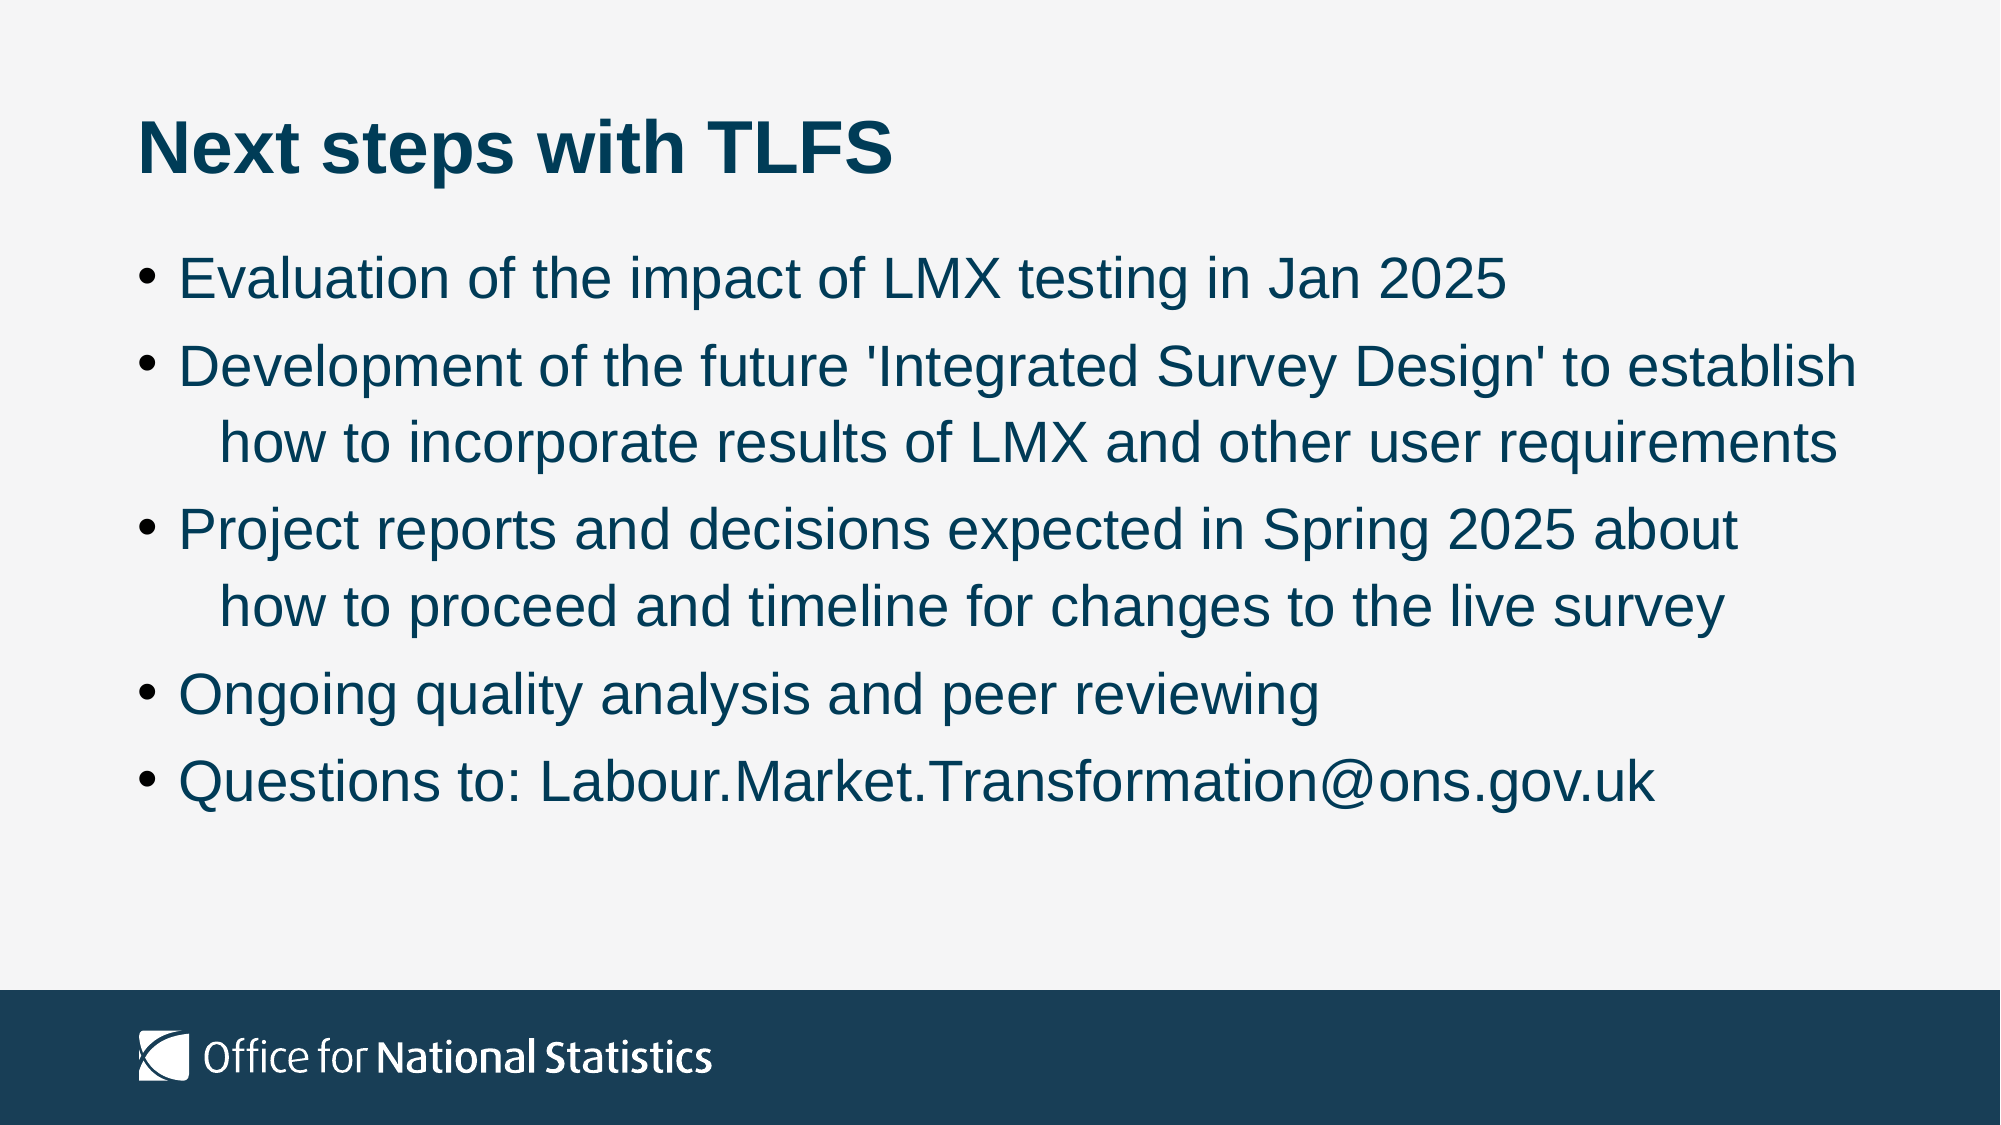

# Next steps with TLFS
Evaluation of the impact of LMX testing in Jan 2025
Development of the future 'Integrated Survey Design' to establish how to incorporate results of LMX and other user requirements
Project reports and decisions expected in Spring 2025 about how to proceed and timeline for changes to the live survey
Ongoing quality analysis and peer reviewing
Questions to: Labour.Market.Transformation@ons.gov.uk